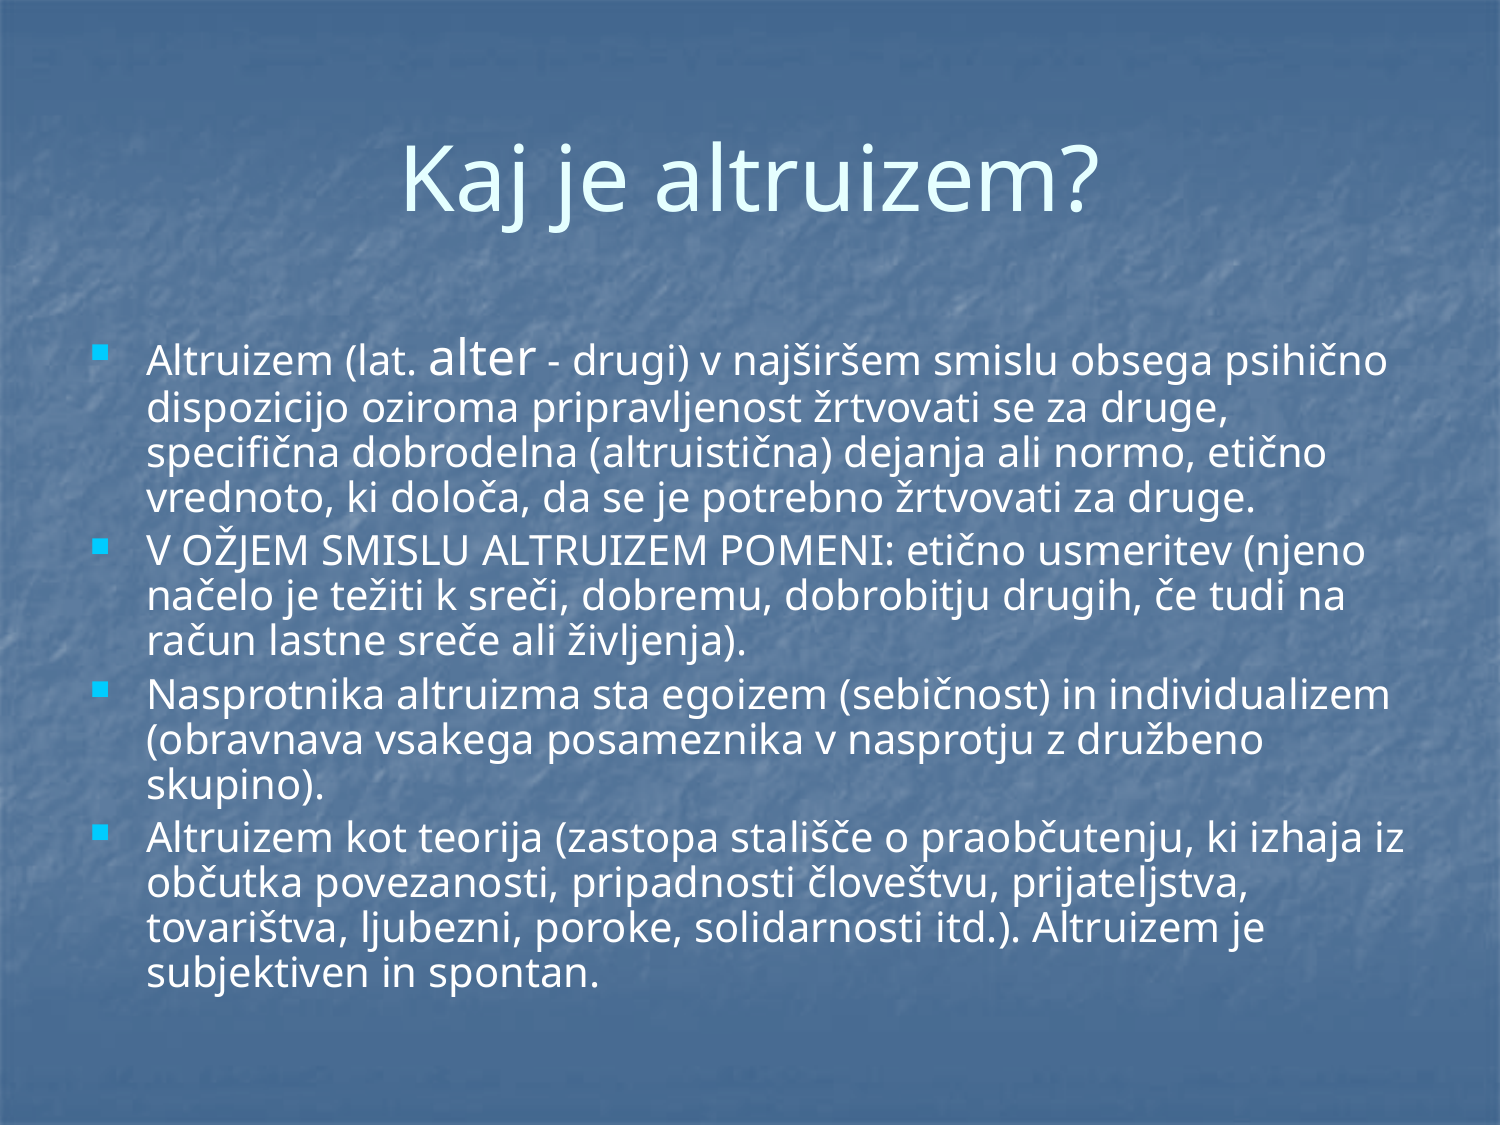

# Kaj je altruizem?
Altruizem (lat. alter - drugi) v najširšem smislu obsega psihično dispozicijo oziroma pripravljenost žrtvovati se za druge, specifična dobrodelna (altruistična) dejanja ali normo, etično vrednoto, ki določa, da se je potrebno žrtvovati za druge.
V OŽJEM SMISLU ALTRUIZEM POMENI: etično usmeritev (njeno načelo je težiti k sreči, dobremu, dobrobitju drugih, če tudi na račun lastne sreče ali življenja).
Nasprotnika altruizma sta egoizem (sebičnost) in individualizem (obravnava vsakega posameznika v nasprotju z družbeno skupino).
Altruizem kot teorija (zastopa stališče o praobčutenju, ki izhaja iz občutka povezanosti, pripadnosti človeštvu, prijateljstva, tovarištva, ljubezni, poroke, solidarnosti itd.). Altruizem je subjektiven in spontan.